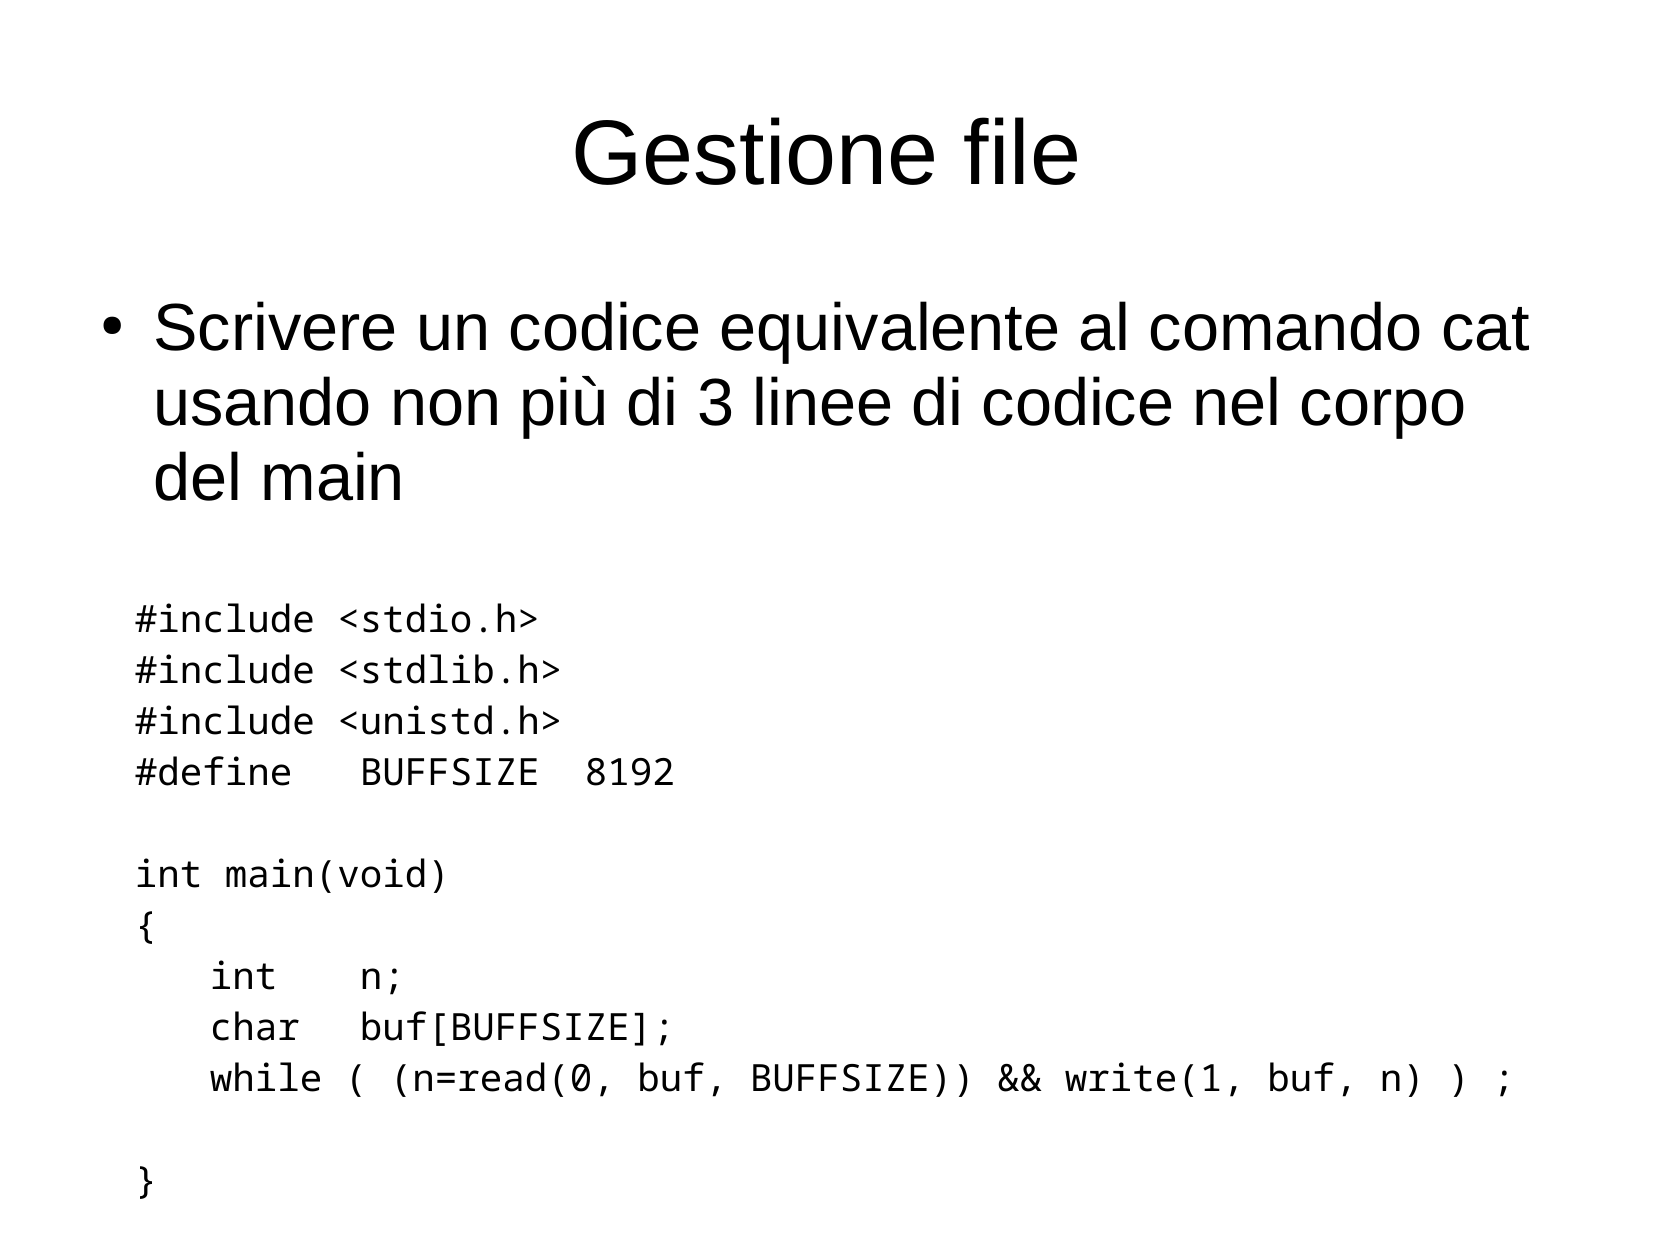

# Gestione file
Scrivere un codice equivalente al comando cat usando non più di 3 linee di codice nel corpo del main
#include <stdio.h>
#include <stdlib.h>
#include <unistd.h>
#define	BUFFSIZE	8192
int main(void)
{
	int		n;
	char	buf[BUFFSIZE];
	while ( (n=read(0, buf, BUFFSIZE)) && write(1, buf, n) ) ;
}